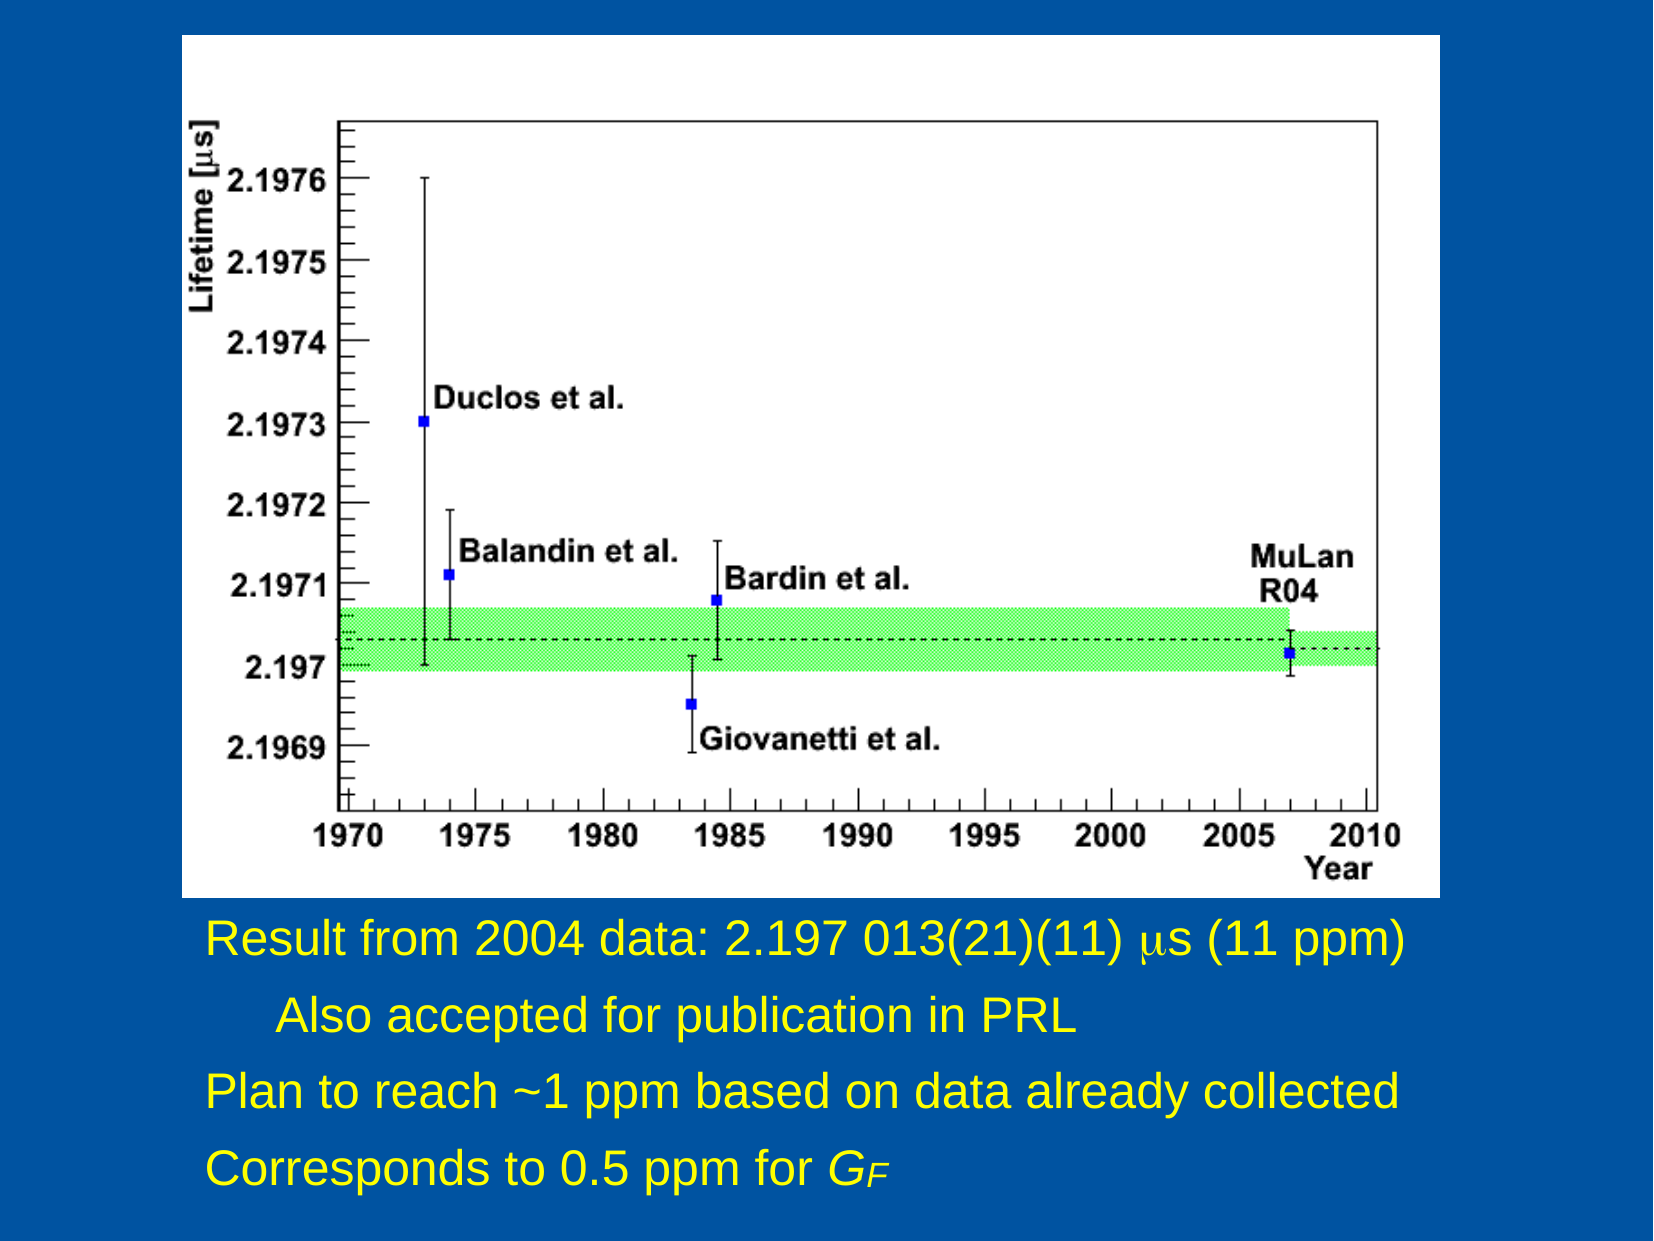

Result from 2004 data: 2.197 013(21)(11) μs (11 ppm)
Also accepted for publication in PRL
Plan to reach ~1 ppm based on data already collected
Corresponds to 0.5 ppm for GF